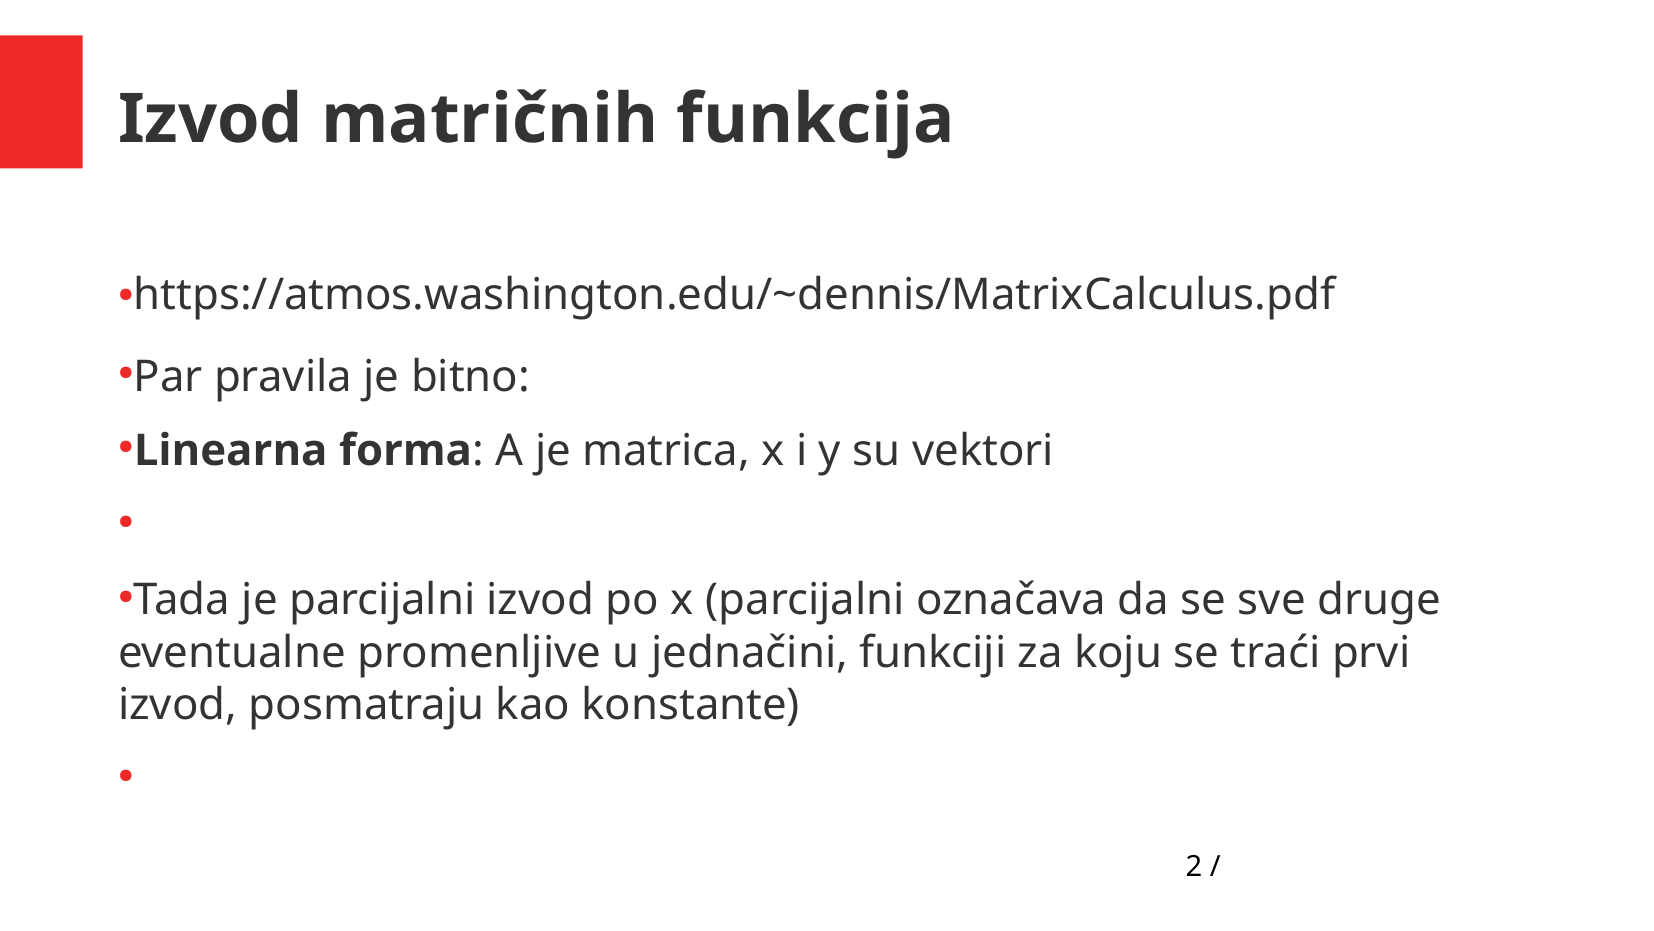

# Izvod matričnih funkcija
https://atmos.washington.edu/~dennis/MatrixCalculus.pdf
Par pravila je bitno:
Linearna forma: A je matrica, x i y su vektori
Tada je parcijalni izvod po x (parcijalni označava da se sve druge eventualne promenljive u jednačini, funkciji za koju se traći prvi izvod, posmatraju kao konstante)